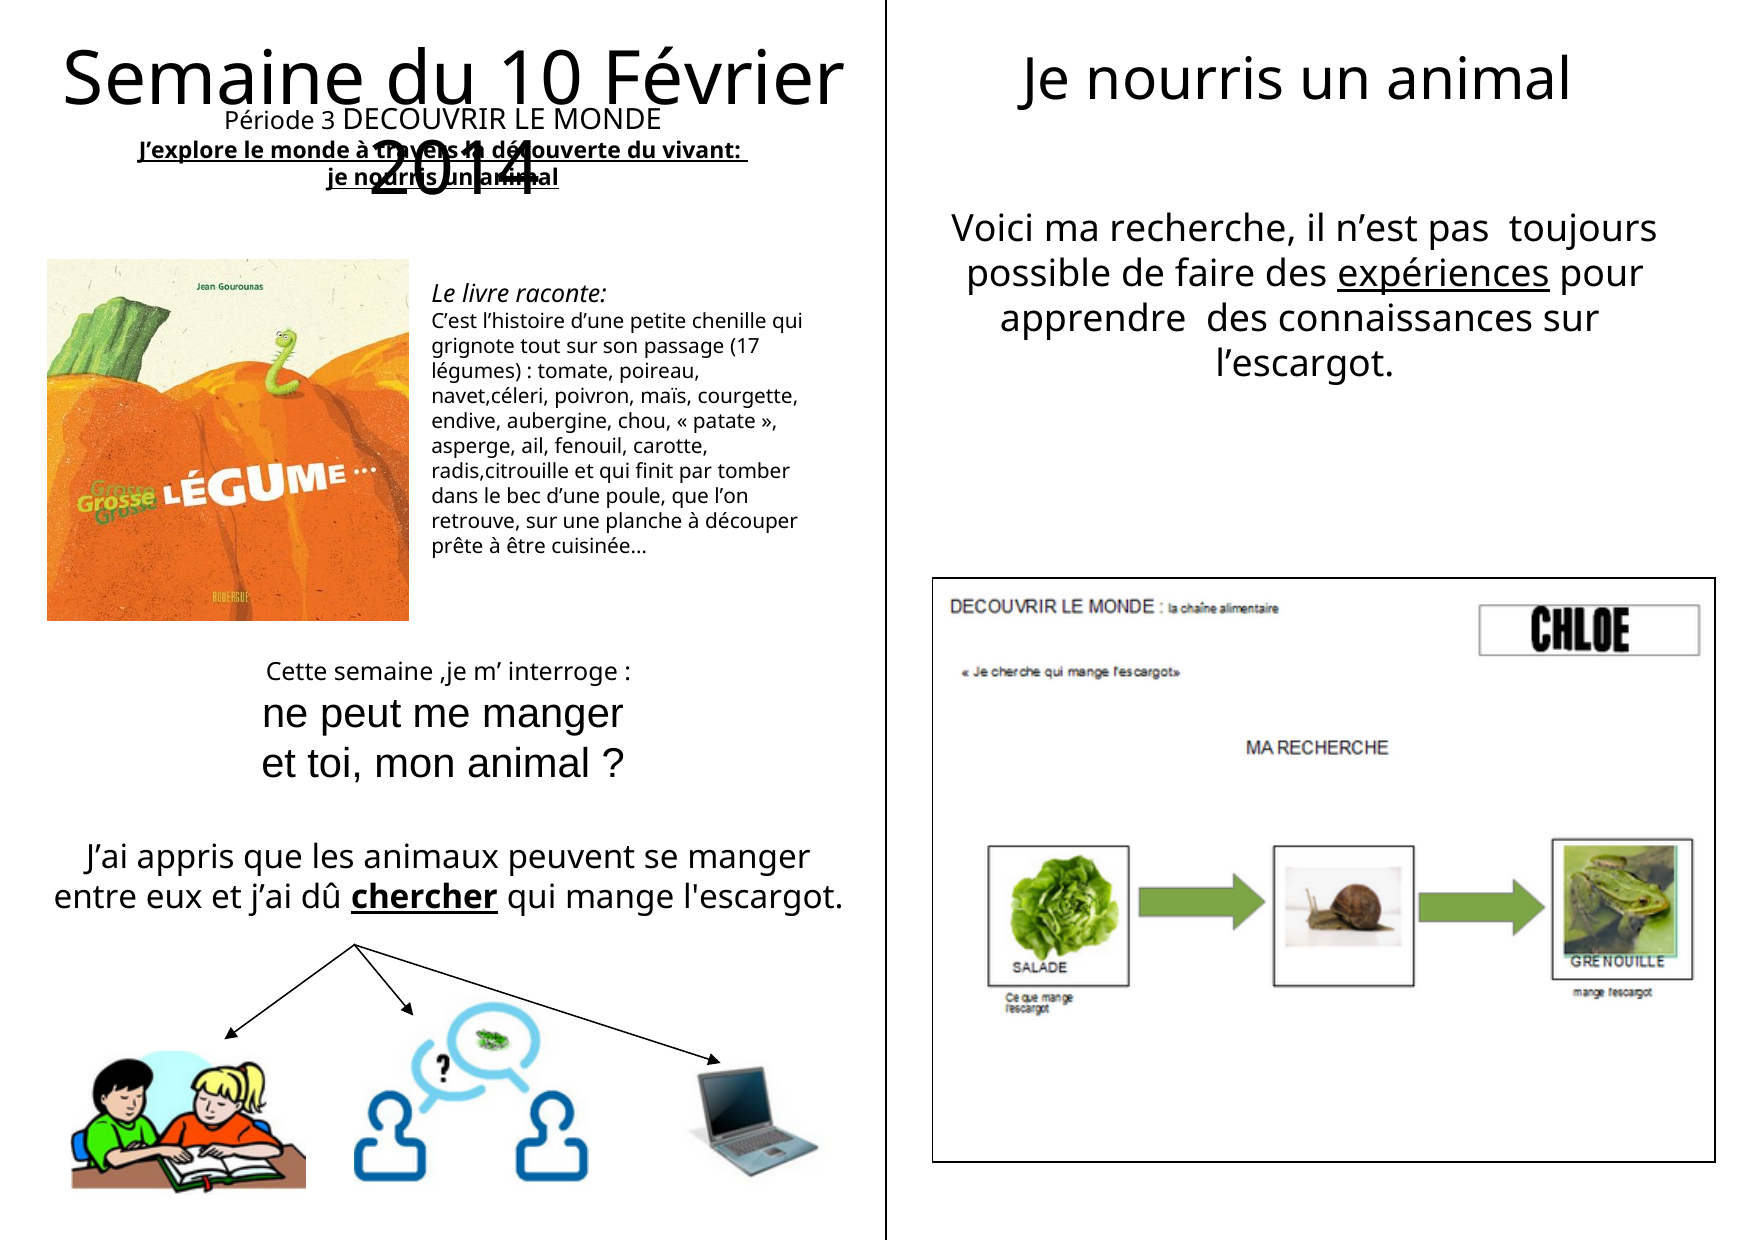

Semaine du 10 Février 2014
Je nourris un animal
Période 3 DECOUVRIR LE MONDE
J’explore le monde à travers la découverte du vivant:
je nourris un animal
Voici ma recherche, il n’est pas toujours possible de faire des expériences pour apprendre des connaissances sur
l’escargot.
Le livre raconte:
C’est l’histoire d’une petite chenille qui grignote tout sur son passage (17 légumes) : tomate, poireau, navet,céleri, poivron, maïs, courgette, endive, aubergine, chou, « patate », asperge, ail, fenouil, carotte, radis,citrouille et qui finit par tomber dans le bec d’une poule, que l’on retrouve, sur une planche à découper prête à être cuisinée…
Cette semaine ,je m’ interroge :
ne peut me manger
et toi, mon animal ?
J’ai appris que les animaux peuvent se manger entre eux et j’ai dû chercher qui mange l'escargot.